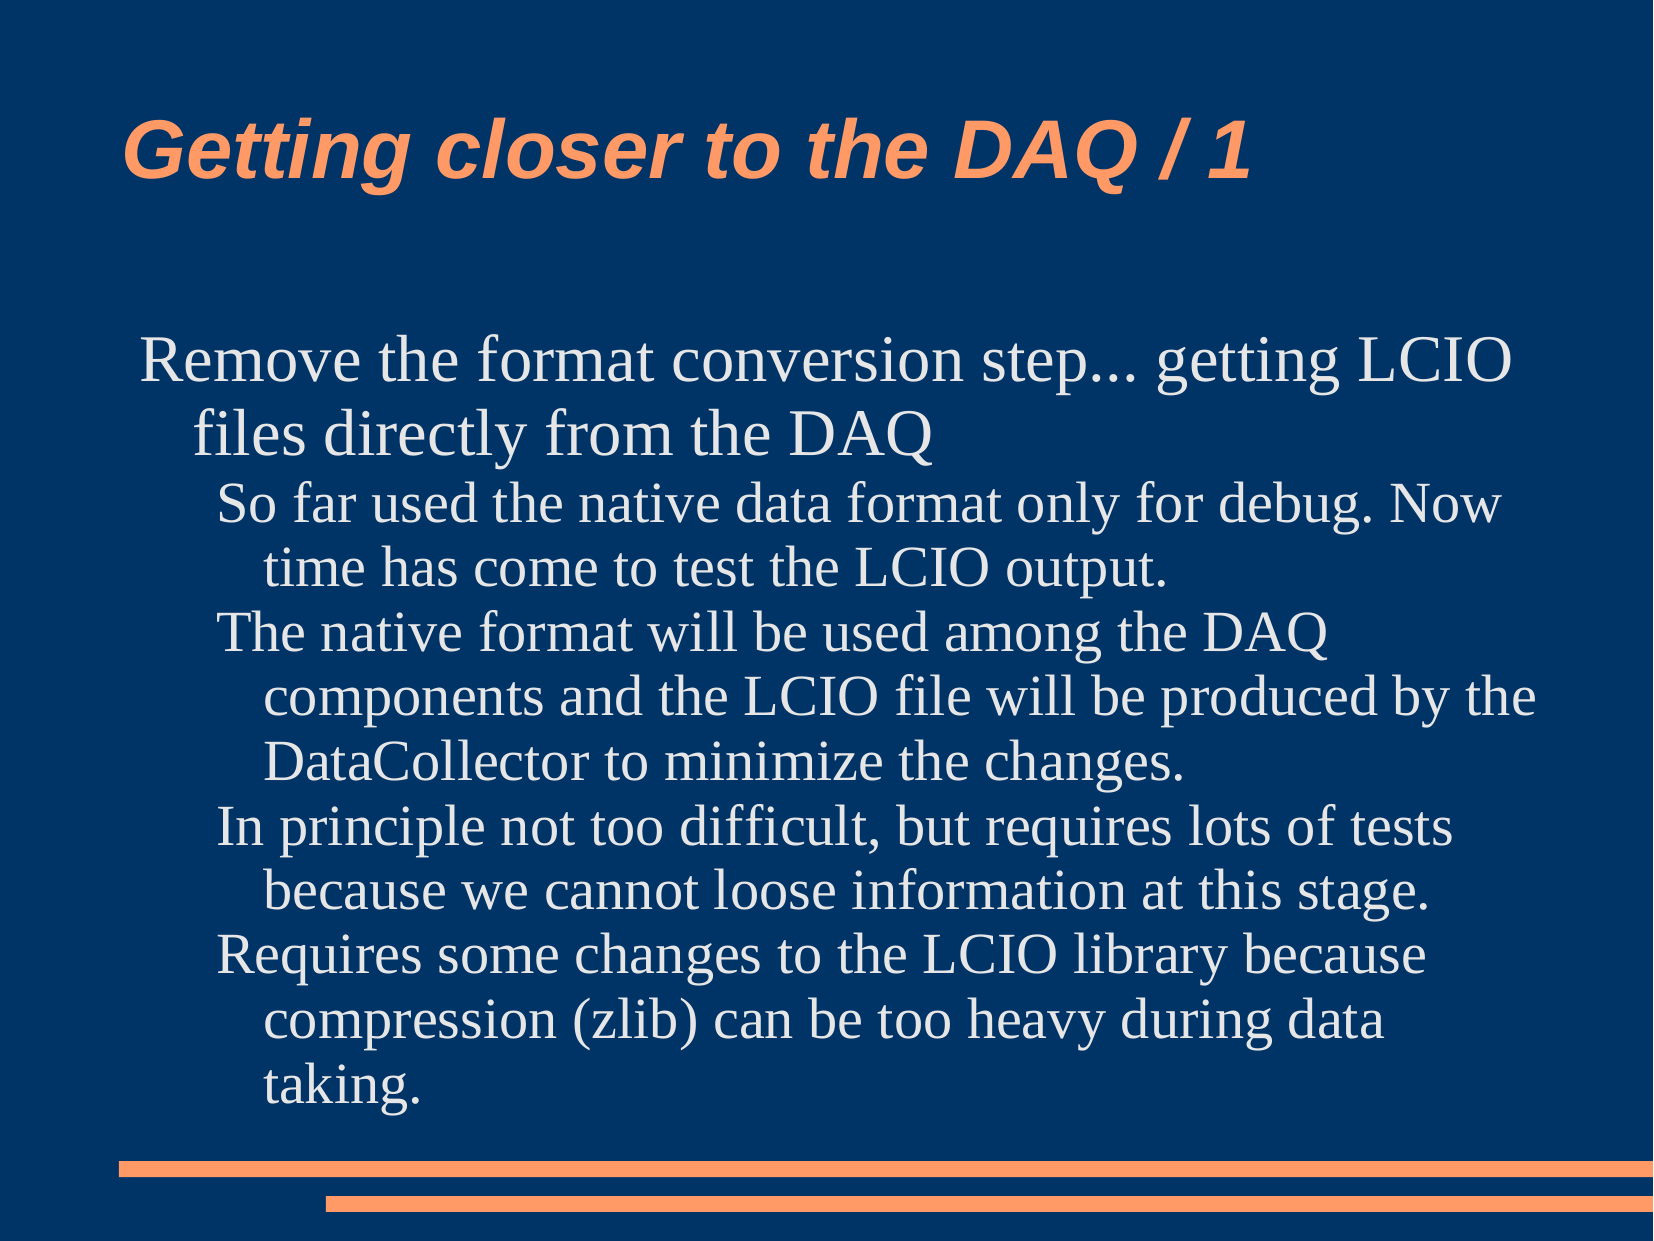

# Getting closer to the DAQ / 1
Remove the format conversion step... getting LCIO files directly from the DAQ
So far used the native data format only for debug. Now time has come to test the LCIO output.
The native format will be used among the DAQ components and the LCIO file will be produced by the DataCollector to minimize the changes.
In principle not too difficult, but requires lots of tests because we cannot loose information at this stage.
Requires some changes to the LCIO library because compression (zlib) can be too heavy during data taking.